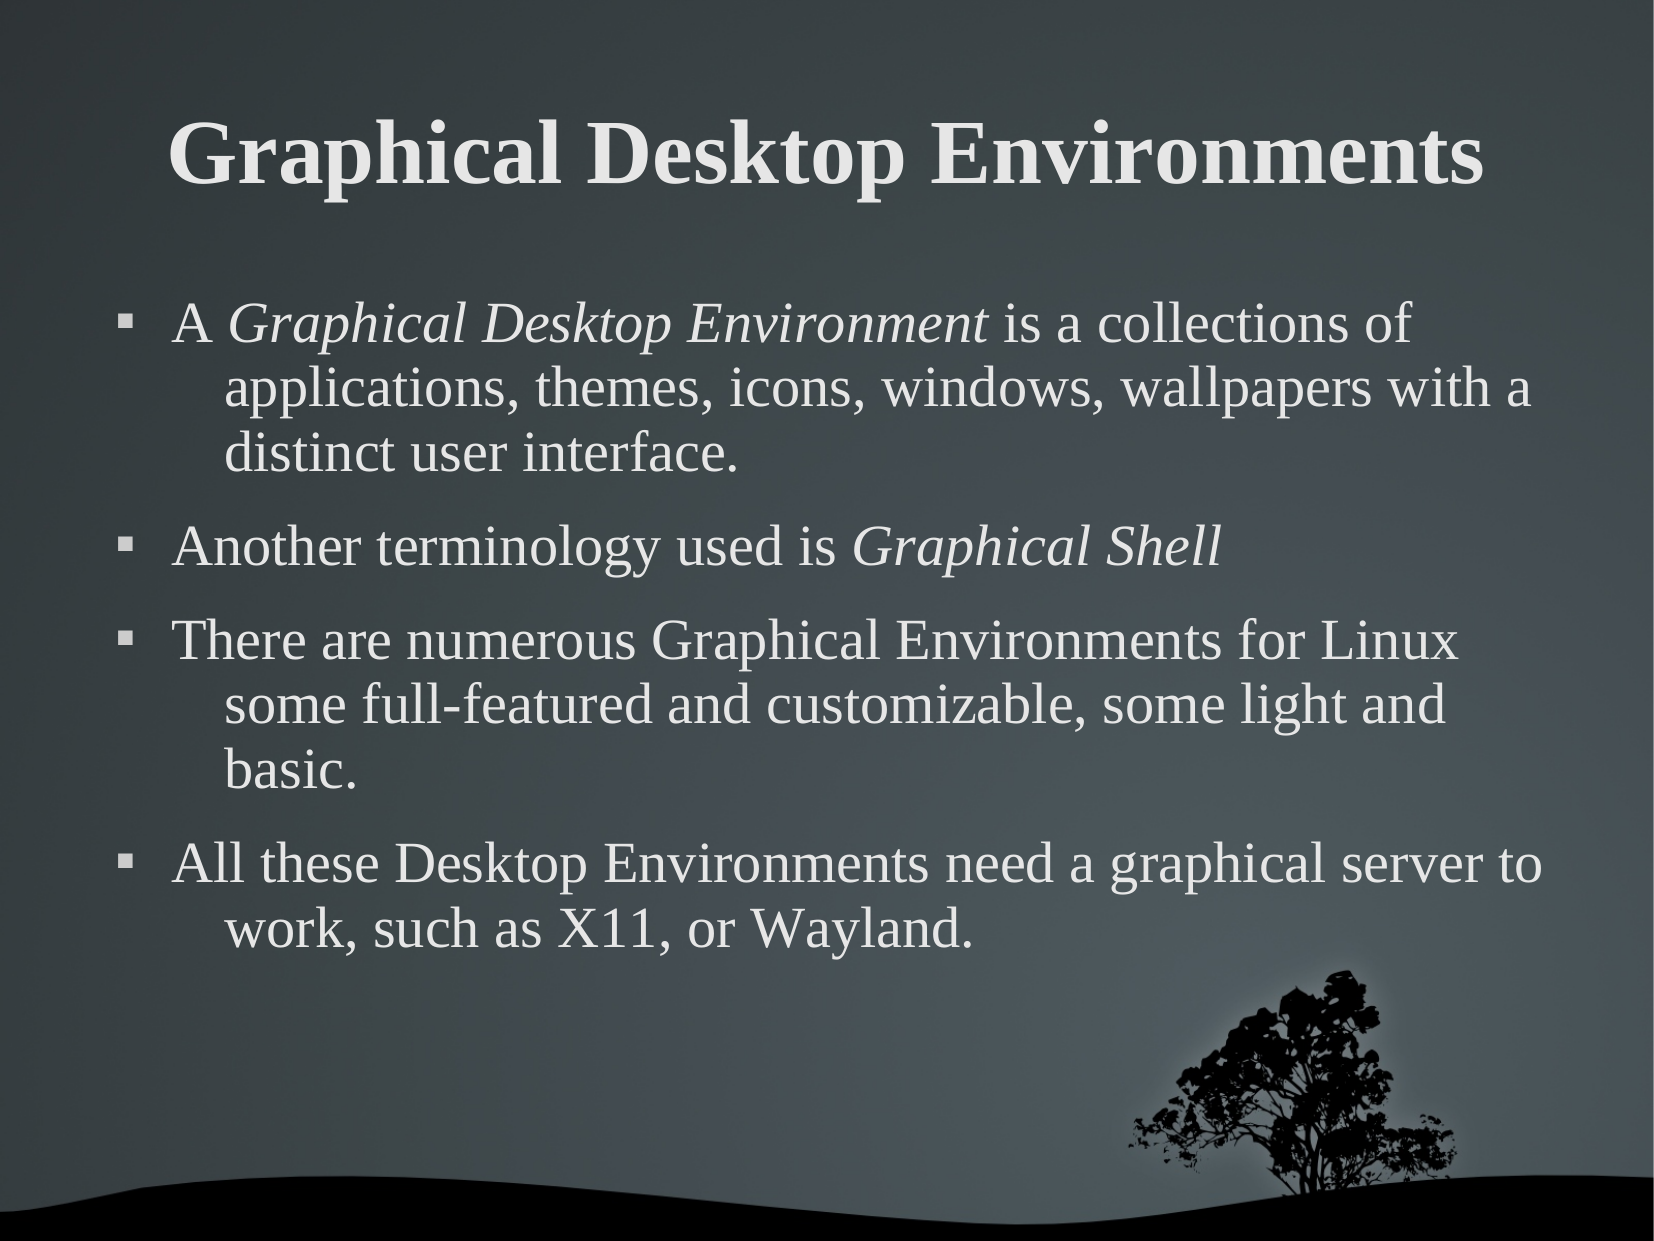

# Graphical Desktop Environments
A Graphical Desktop Environment is a collections of applications, themes, icons, windows, wallpapers with a distinct user interface.
Another terminology used is Graphical Shell
There are numerous Graphical Environments for Linux some full-featured and customizable, some light and basic.
All these Desktop Environments need a graphical server to work, such as X11, or Wayland.